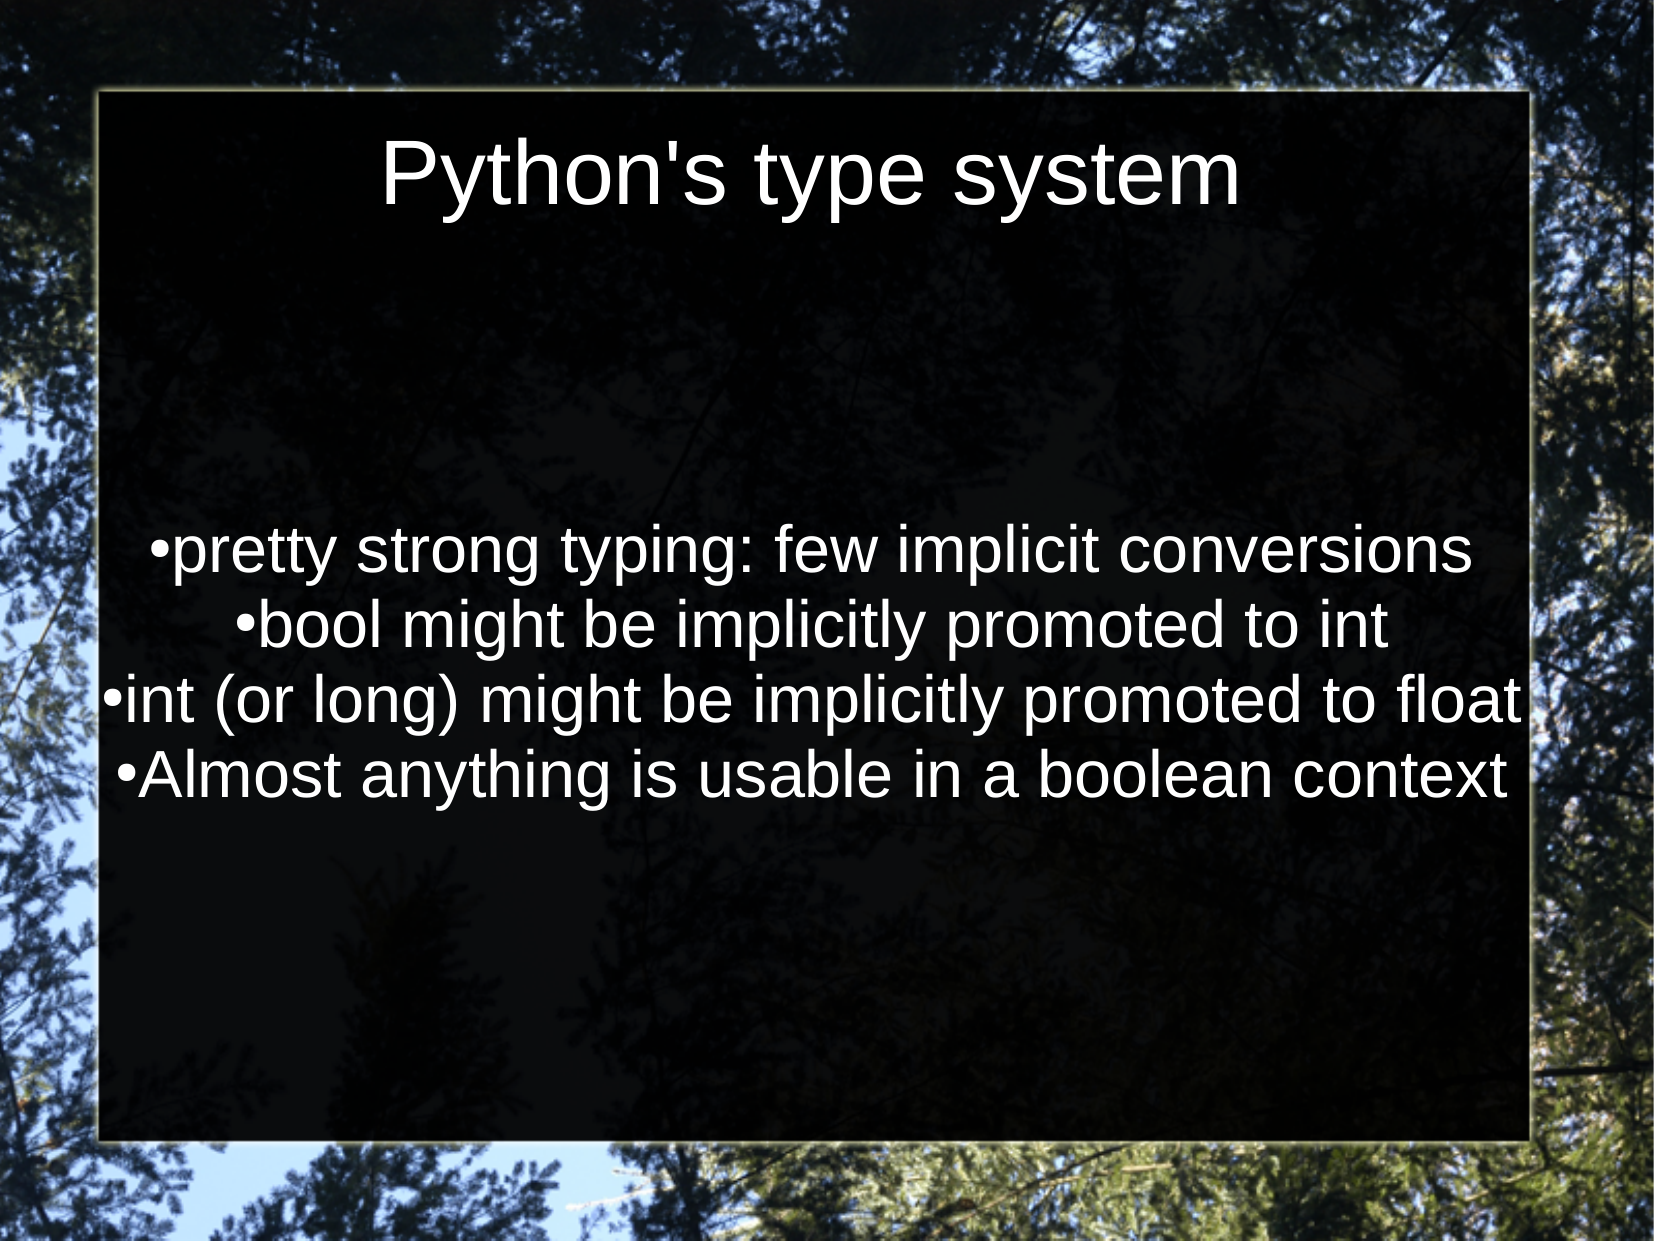

# Python's type system
pretty strong typing: few implicit conversions
bool might be implicitly promoted to int
int (or long) might be implicitly promoted to float
Almost anything is usable in a boolean context